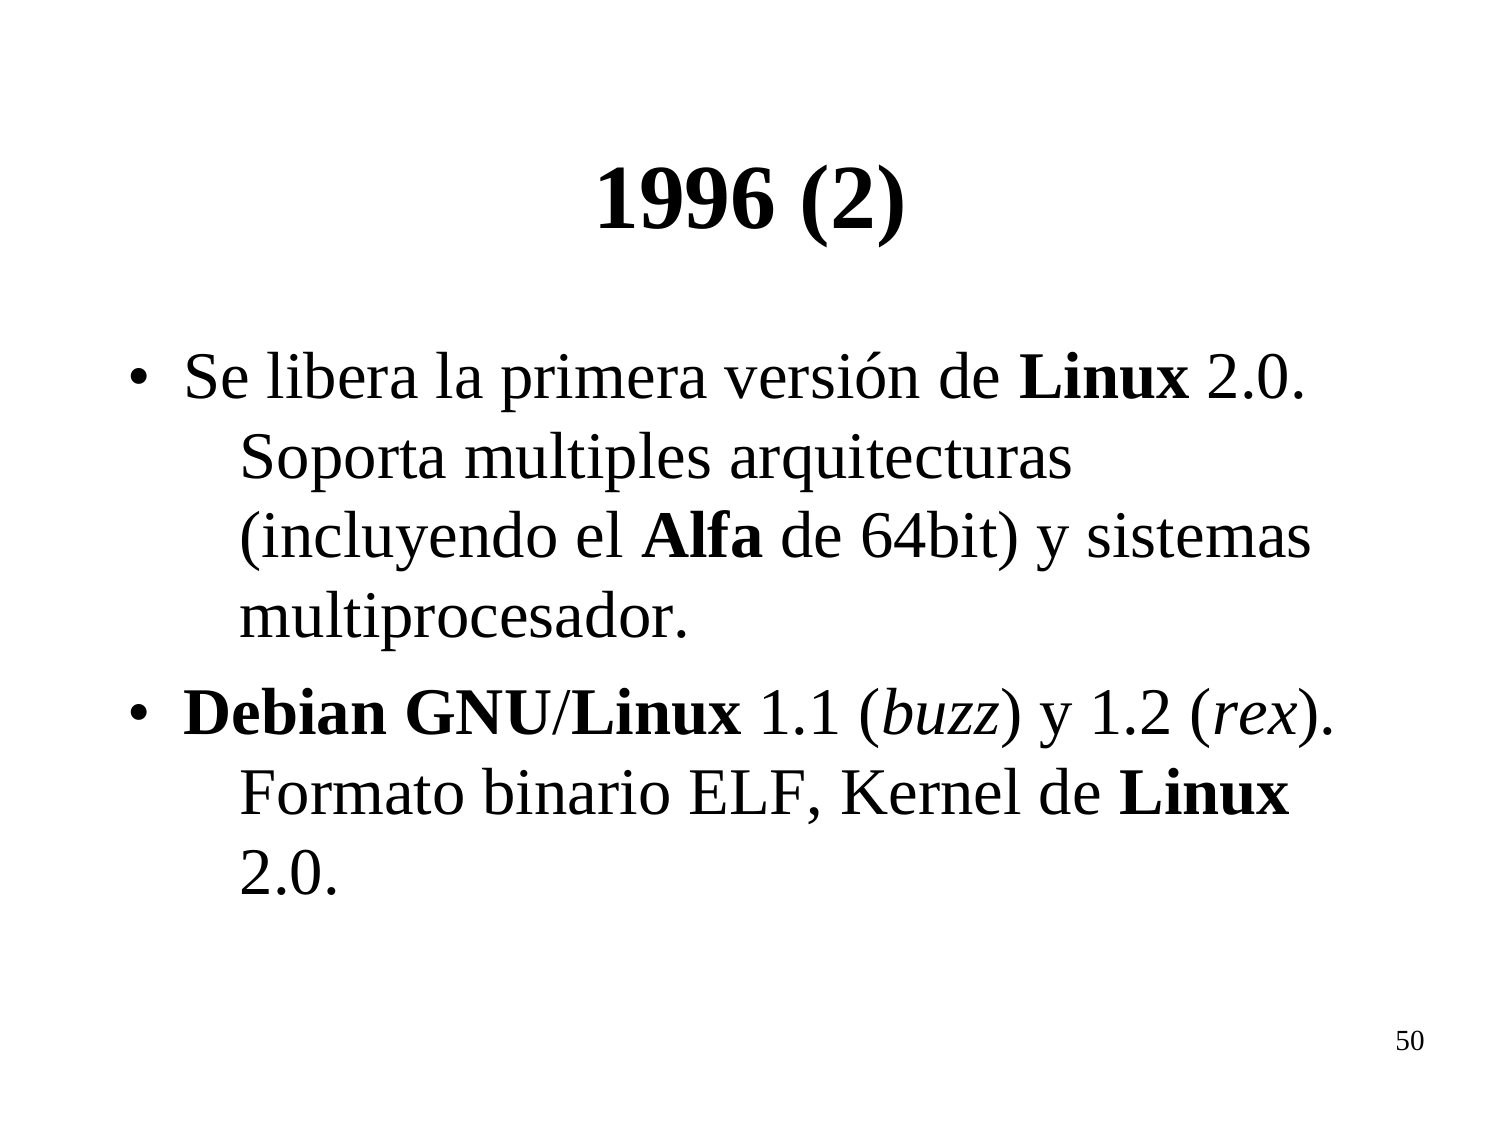

# 1996 (2)
Se libera la primera versión de Linux 2.0. Soporta multiples arquitecturas (incluyendo el Alfa de 64bit) y sistemas multiprocesador.
Debian GNU/Linux 1.1 (buzz) y 1.2 (rex). Formato binario ELF, Kernel de Linux 2.0.
50